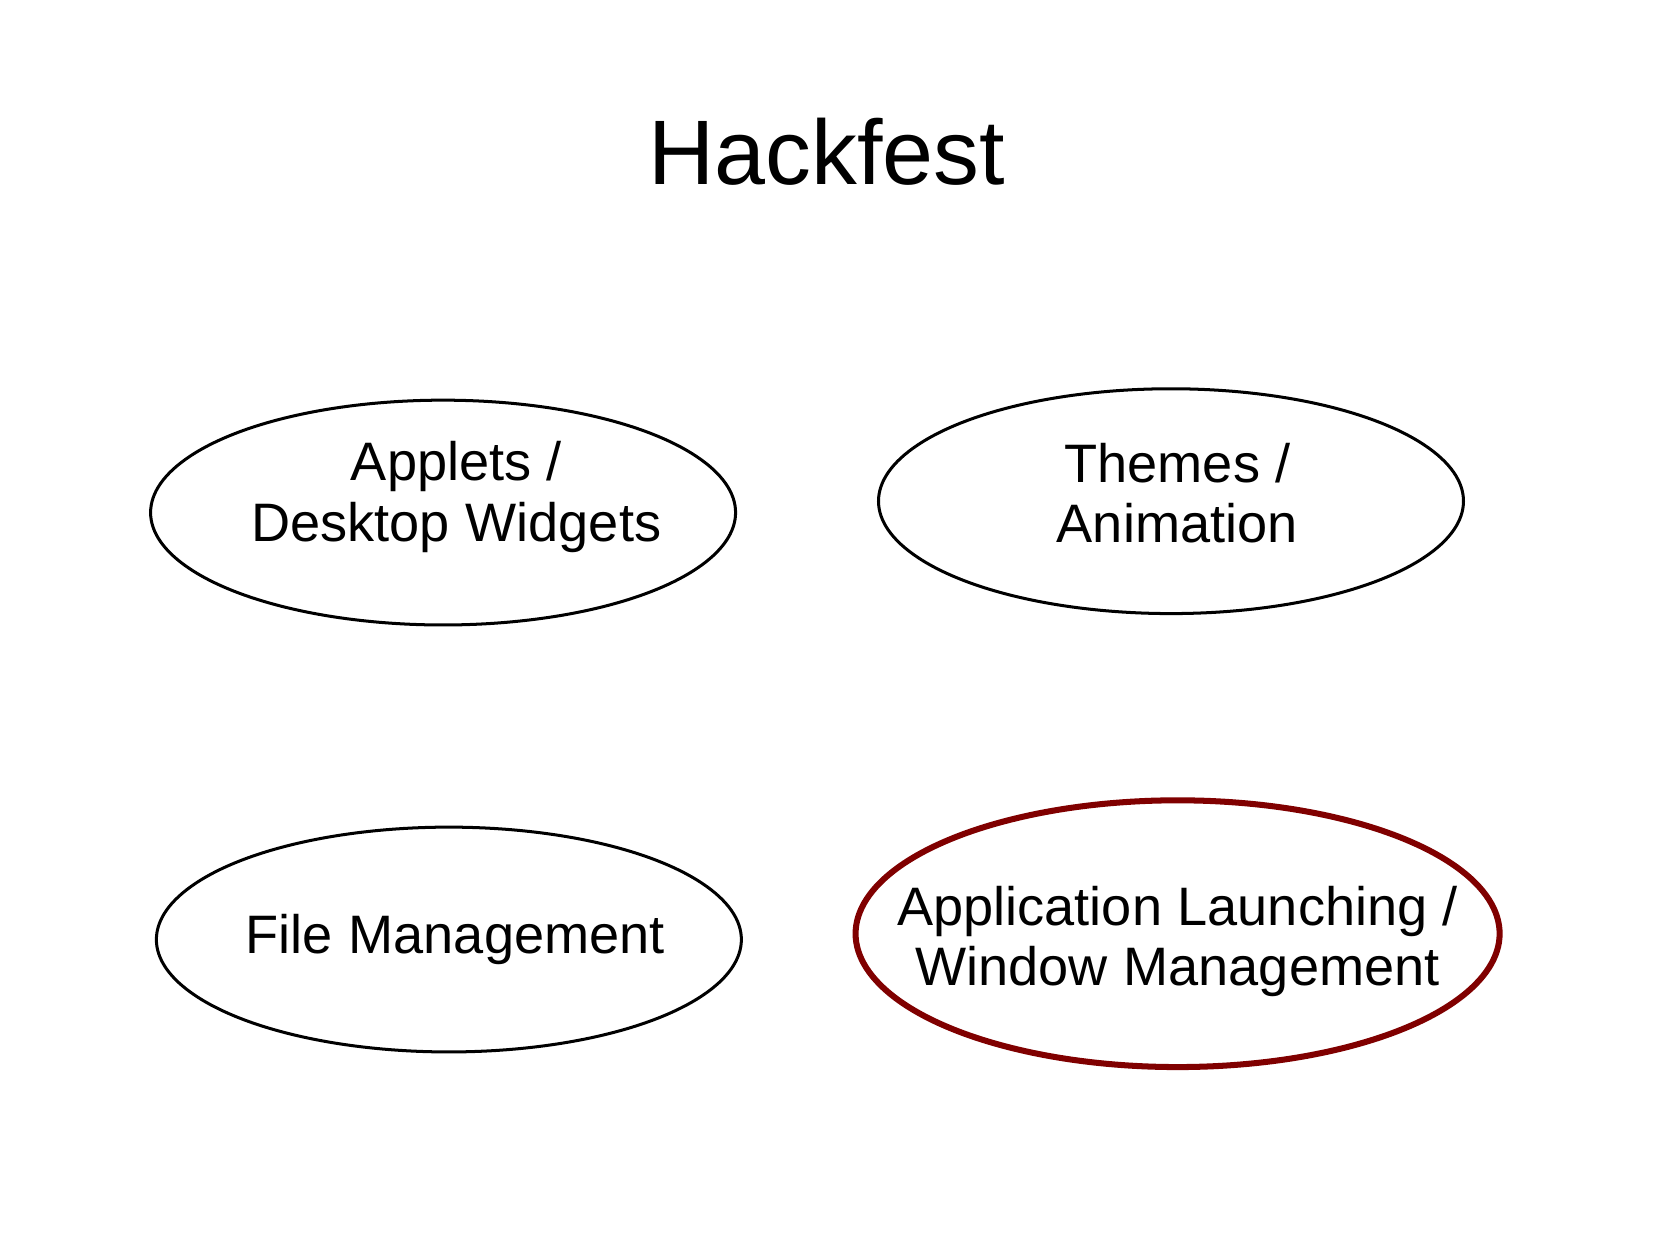

# Hackfest
Applets /
Desktop Widgets
Themes /
Animation
Application Launching /
Window Management
File Management